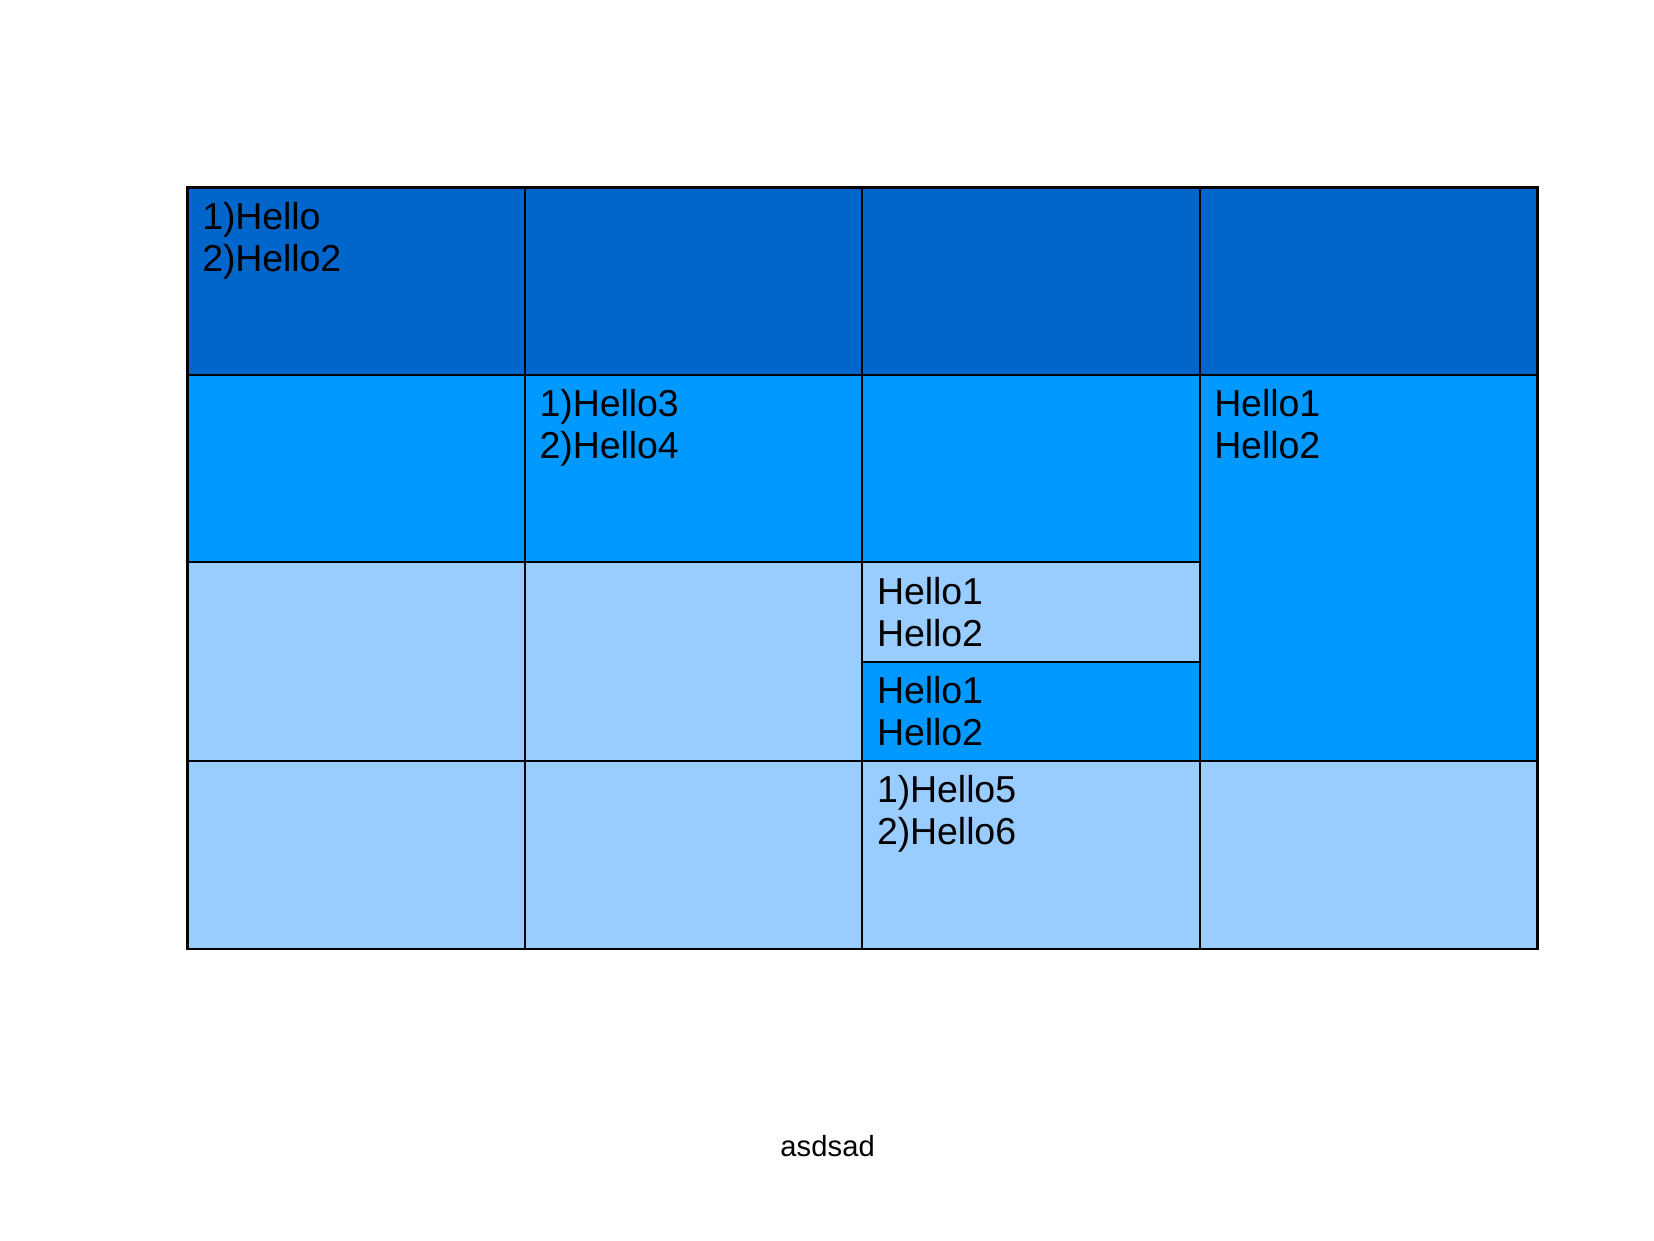

| Hello Hello2 | | | |
| --- | --- | --- | --- |
| | Hello3 Hello4 | | Hello1 Hello2 |
| | | Hello1 Hello2 | |
| | | Hello1 Hello2 | |
| | | Hello5 Hello6 | |
asdsad